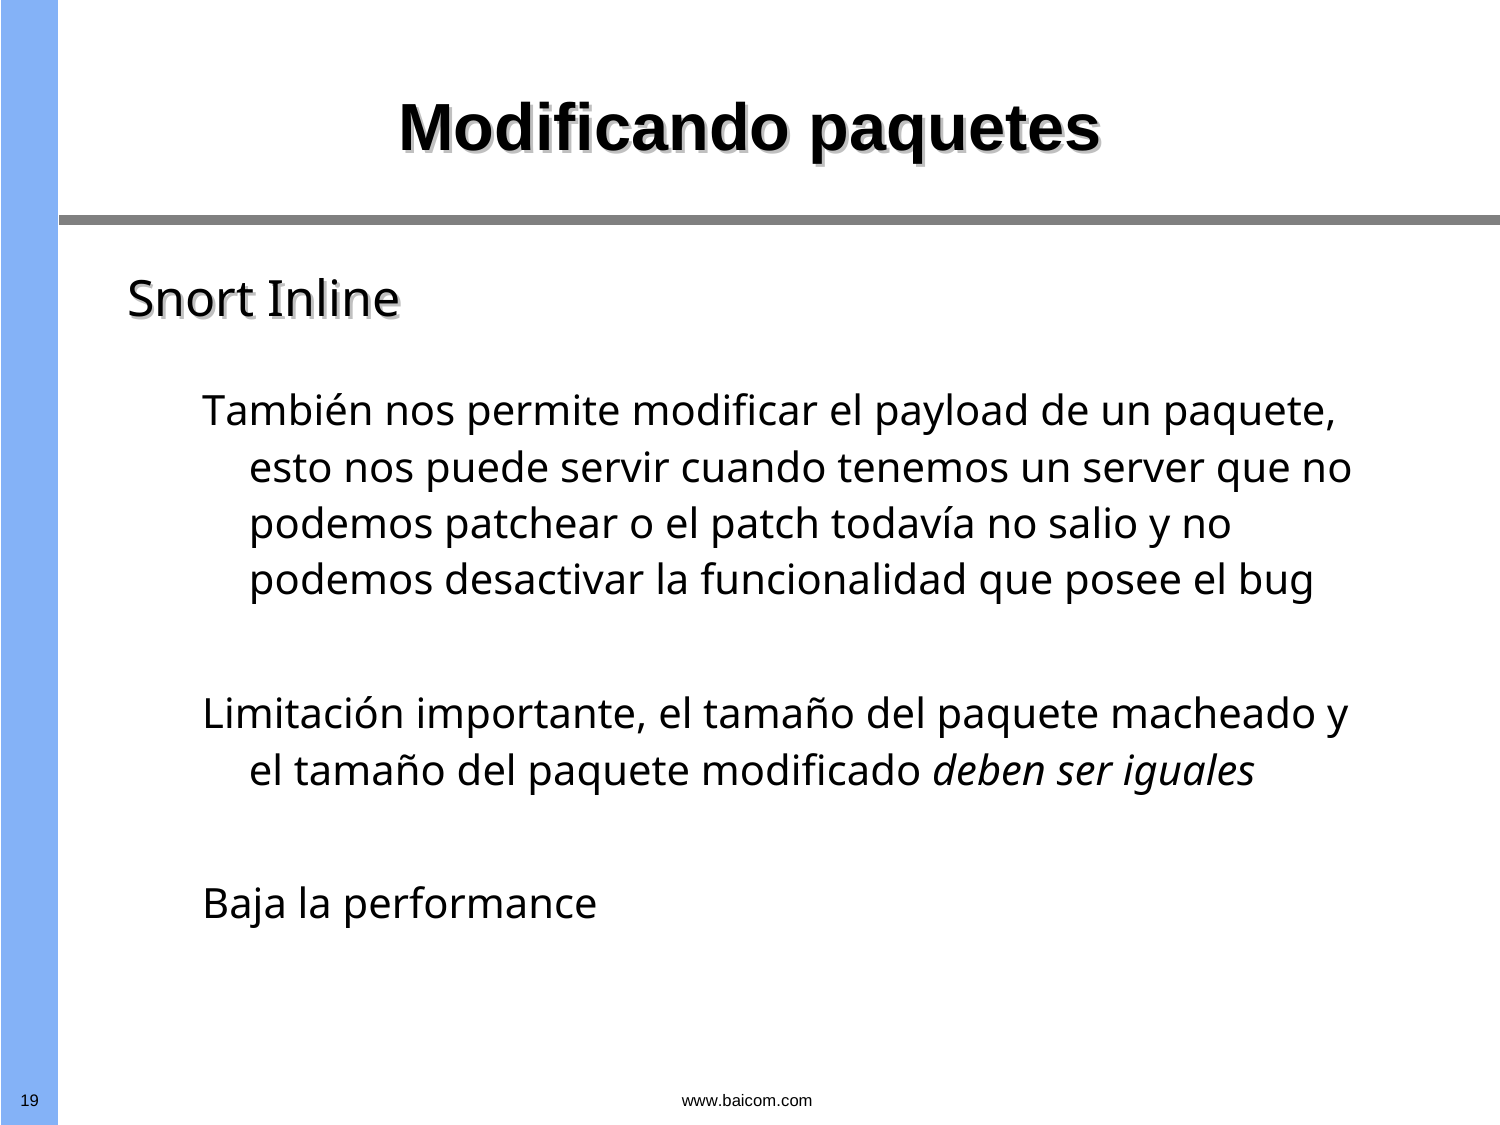

Modificando paquetes
# Snort Inline
También nos permite modificar el payload de un paquete, esto nos puede servir cuando tenemos un server que no podemos patchear o el patch todavía no salio y no podemos desactivar la funcionalidad que posee el bug
Limitación importante, el tamaño del paquete macheado y el tamaño del paquete modificado deben ser iguales
Baja la performance
19
www.baicom.com